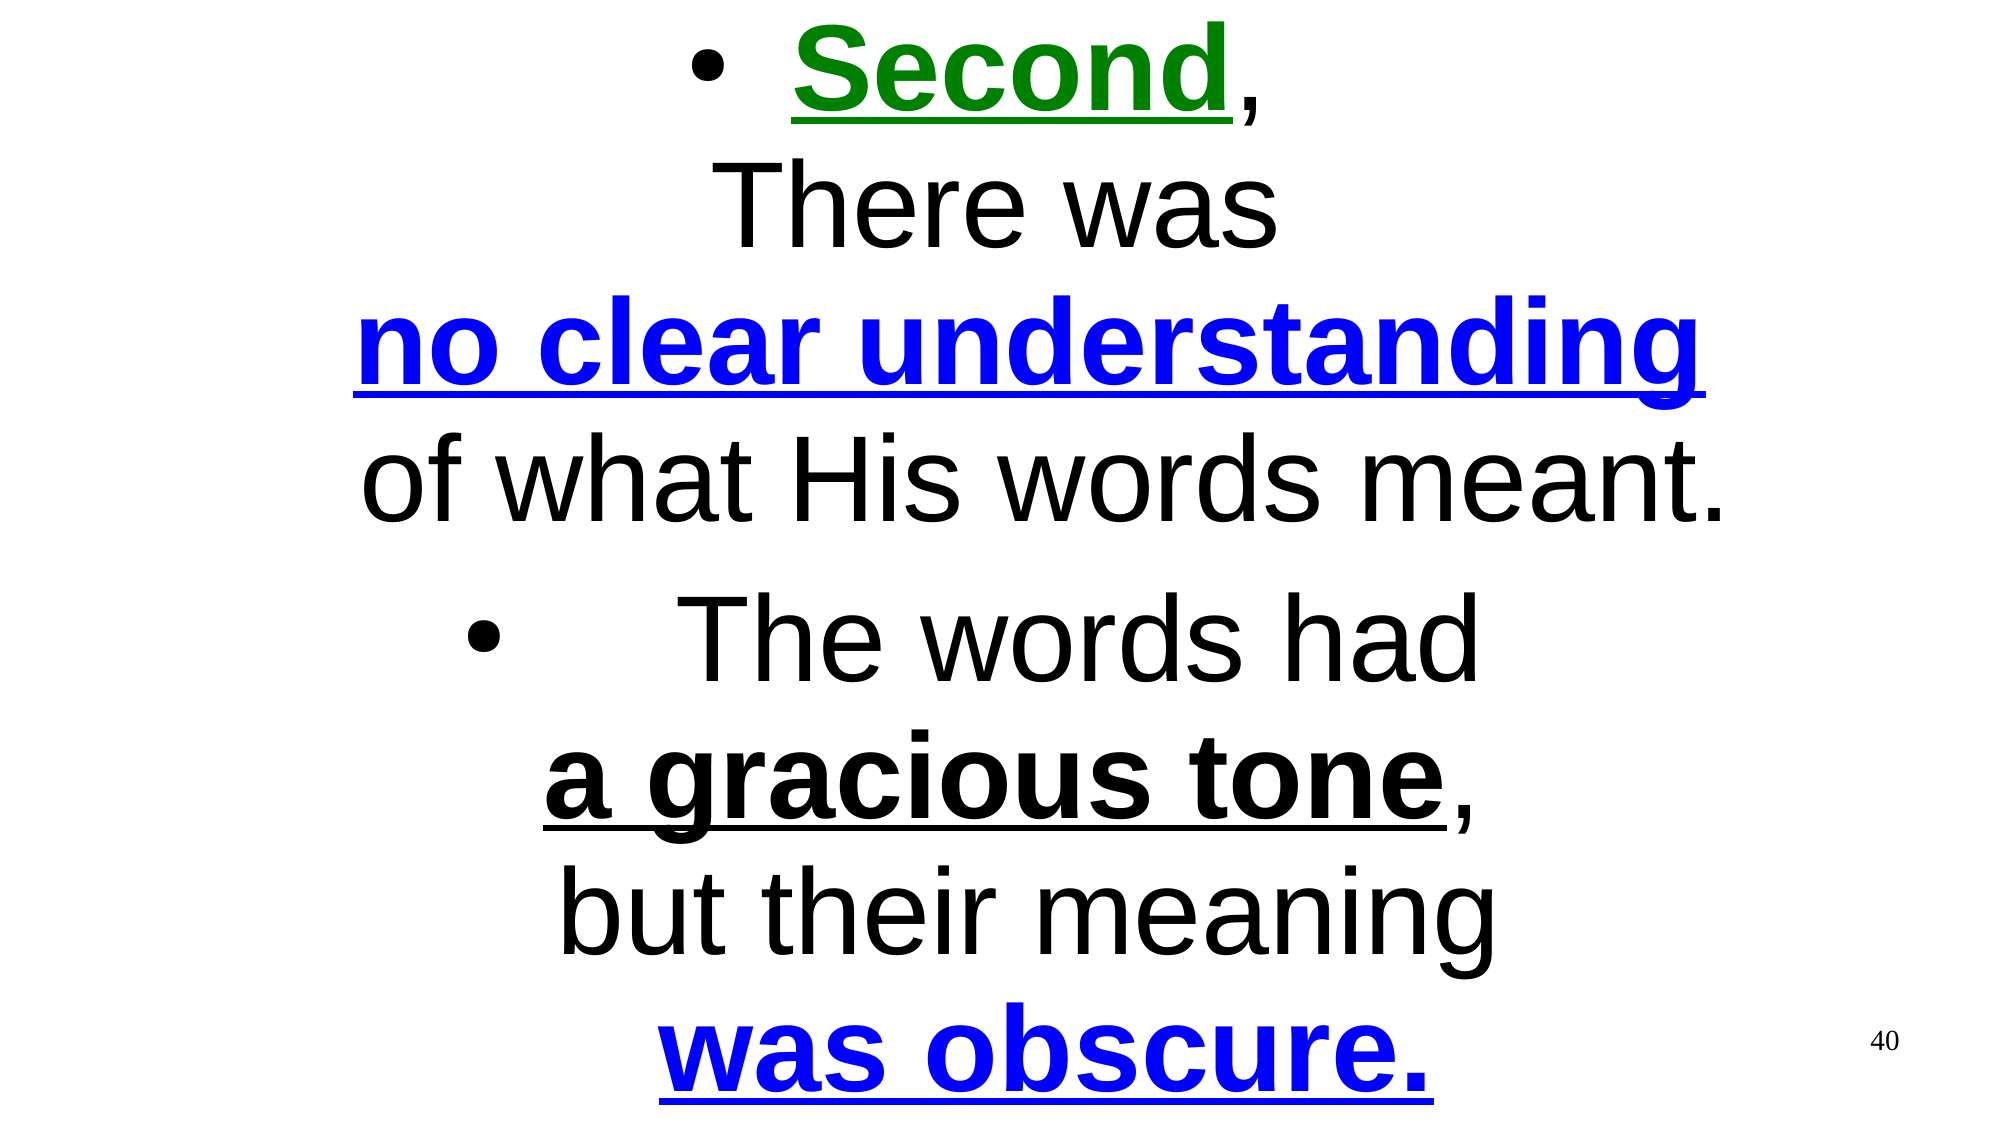

# Second, There was no clear understanding of what His words meant.
 The words had
a gracious tone,
but their meaning
 was obscure.
40